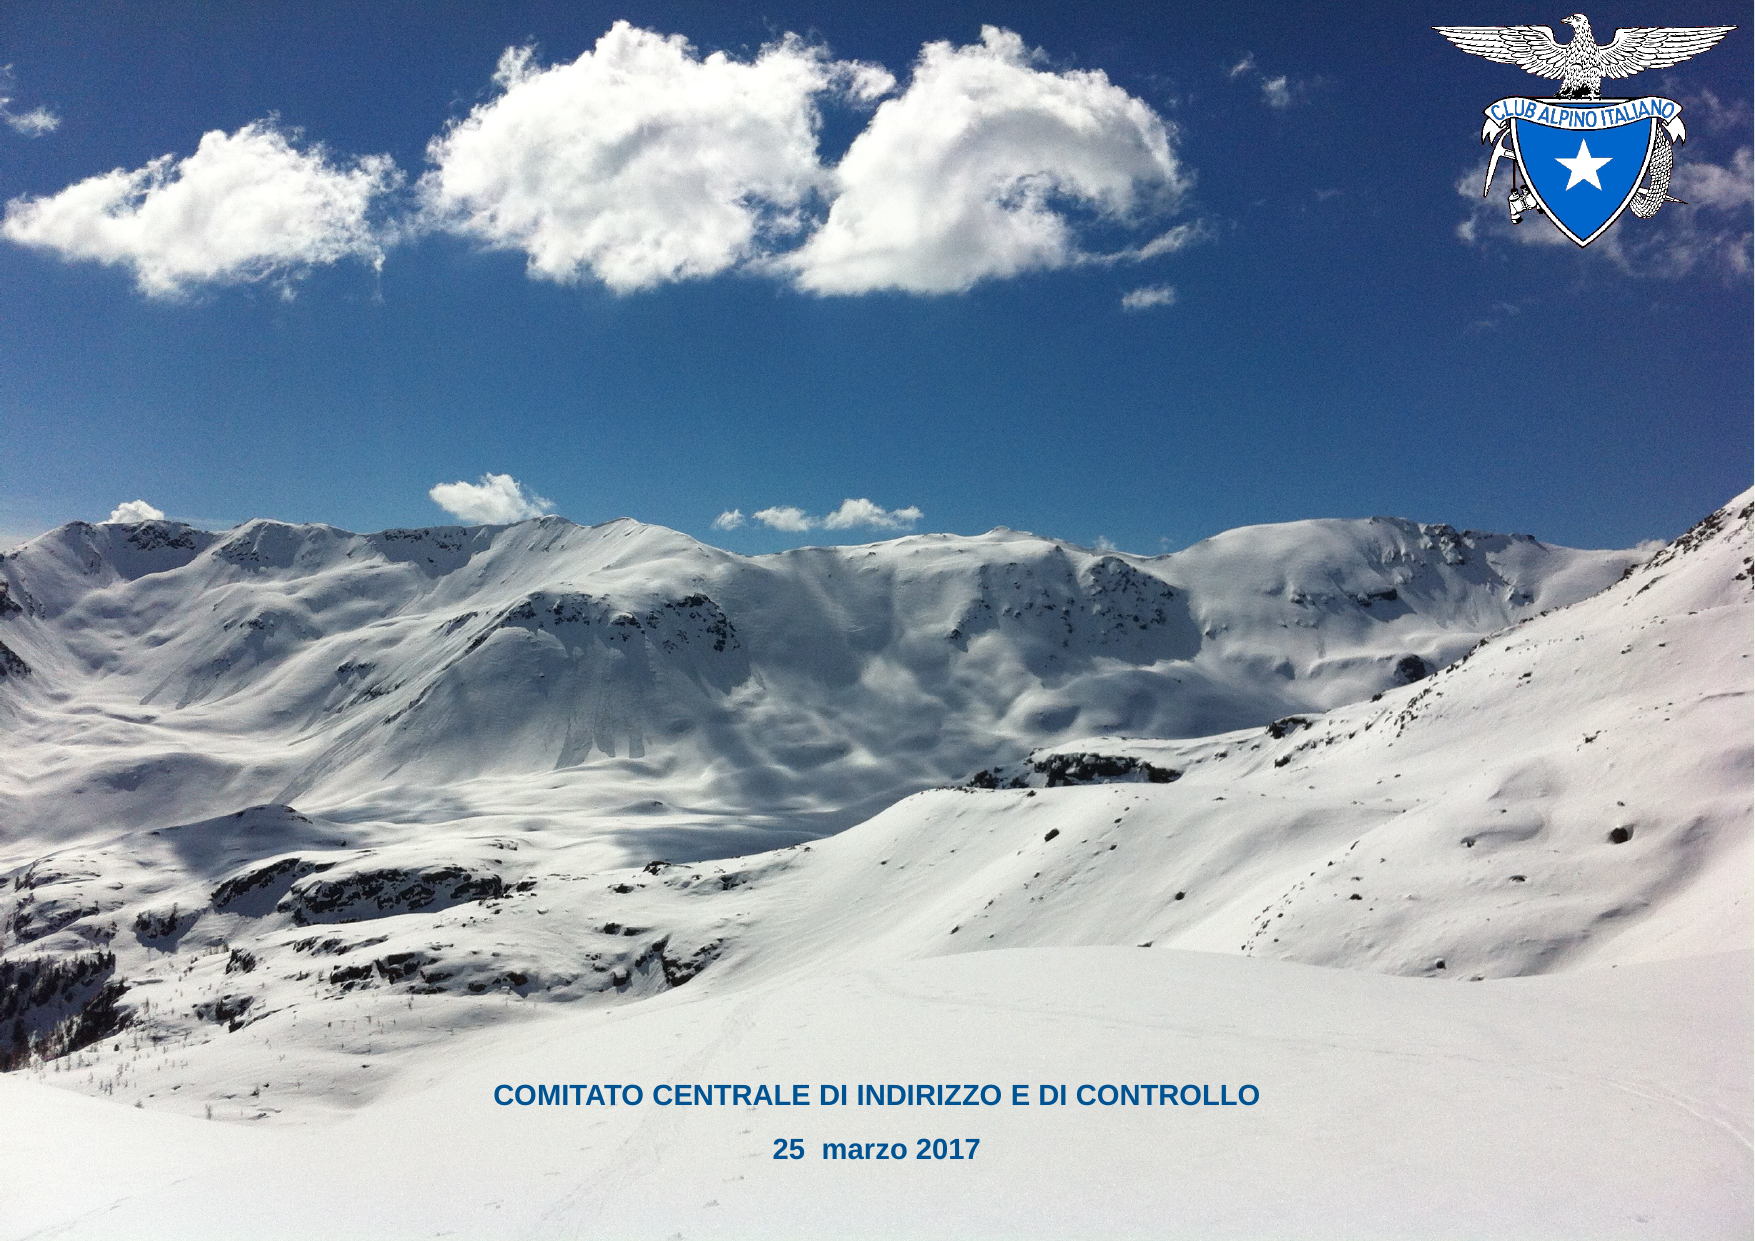

COMITATO CENTRALE DI INDIRIZZO E DI CONTROLLO
25 marzo 2017